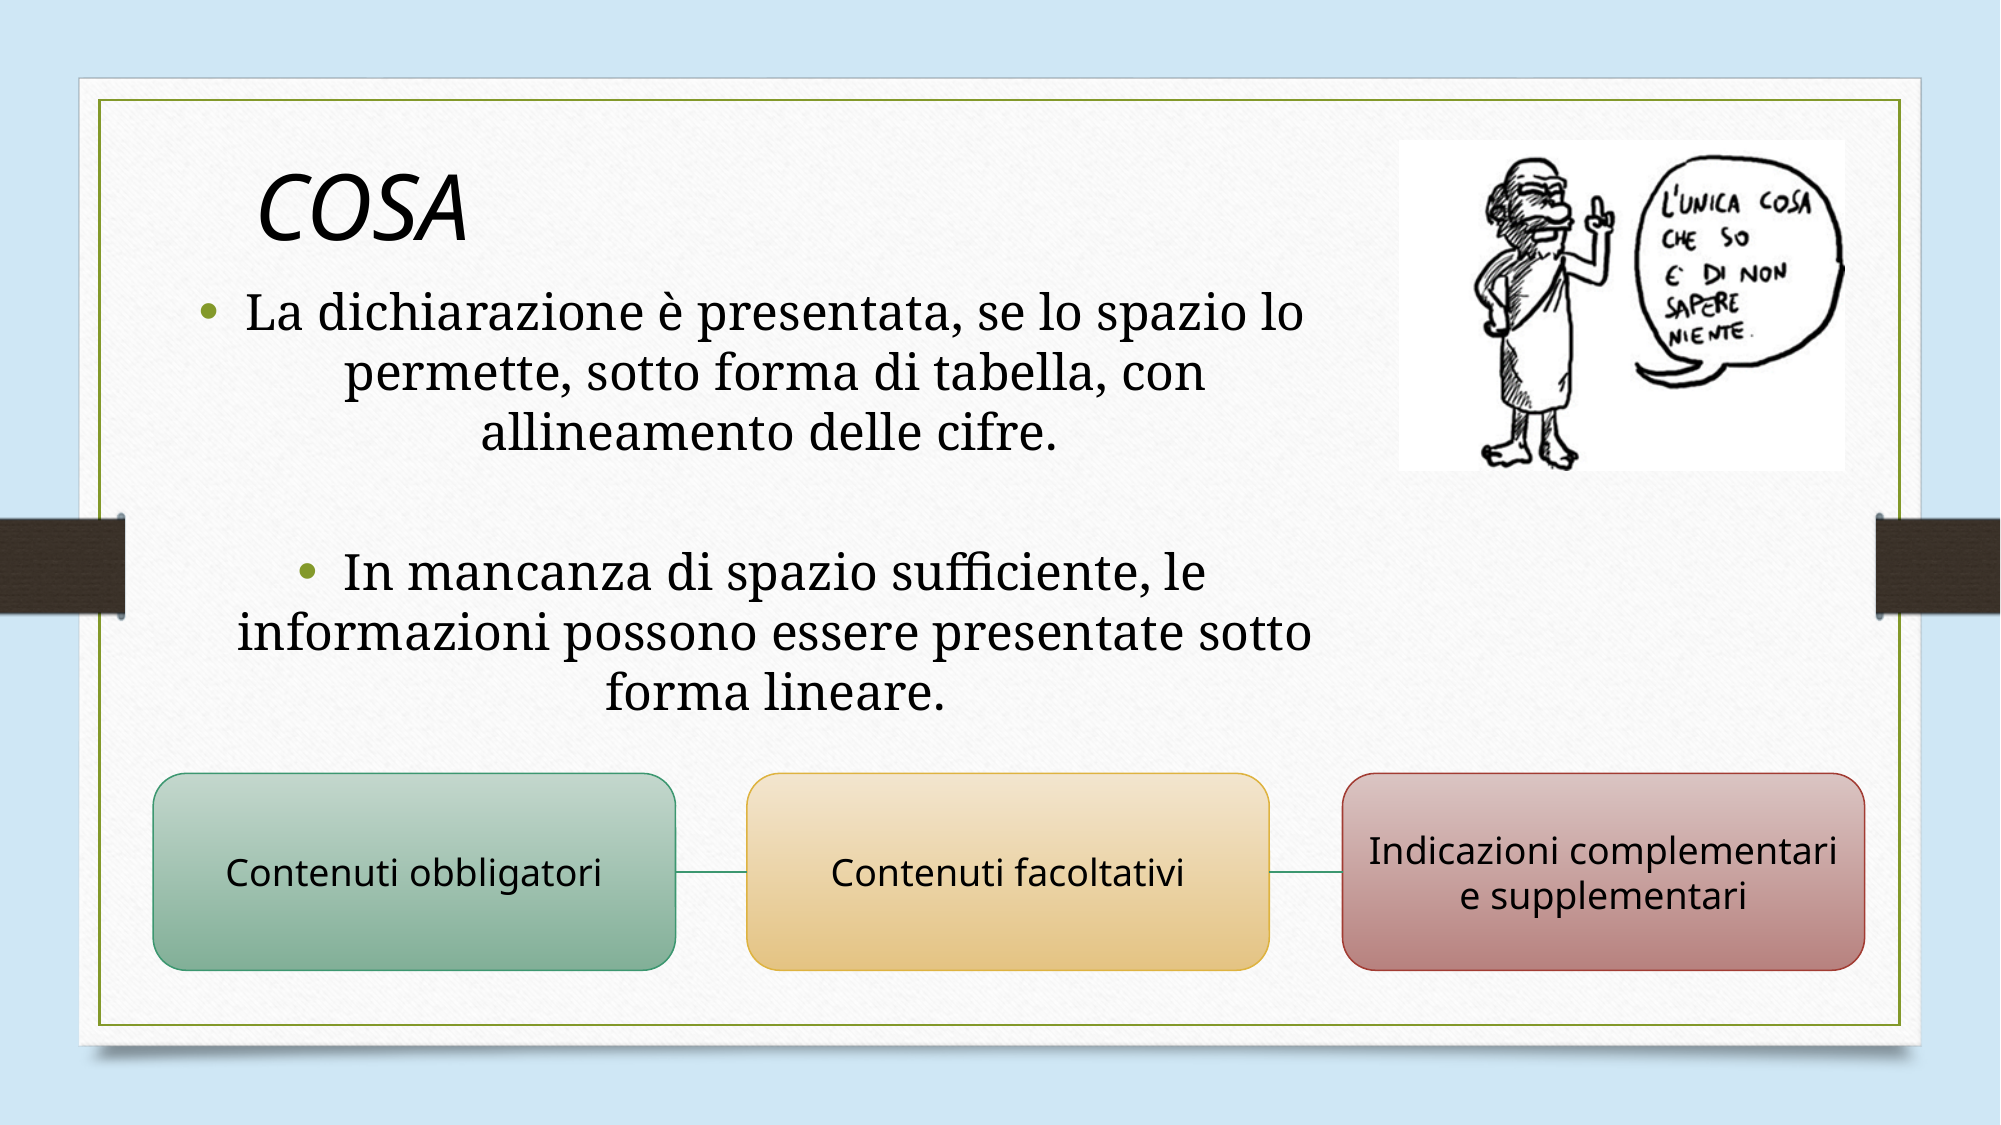

COSA
La dichiarazione è presentata, se lo spazio lo permette, sotto forma di tabella, con allineamento delle cifre.
In mancanza di spazio sufficiente, le informazioni possono essere presentate sotto forma lineare.
Contenuti obbligatori
Contenuti facoltativi
Indicazioni complementari e supplementari